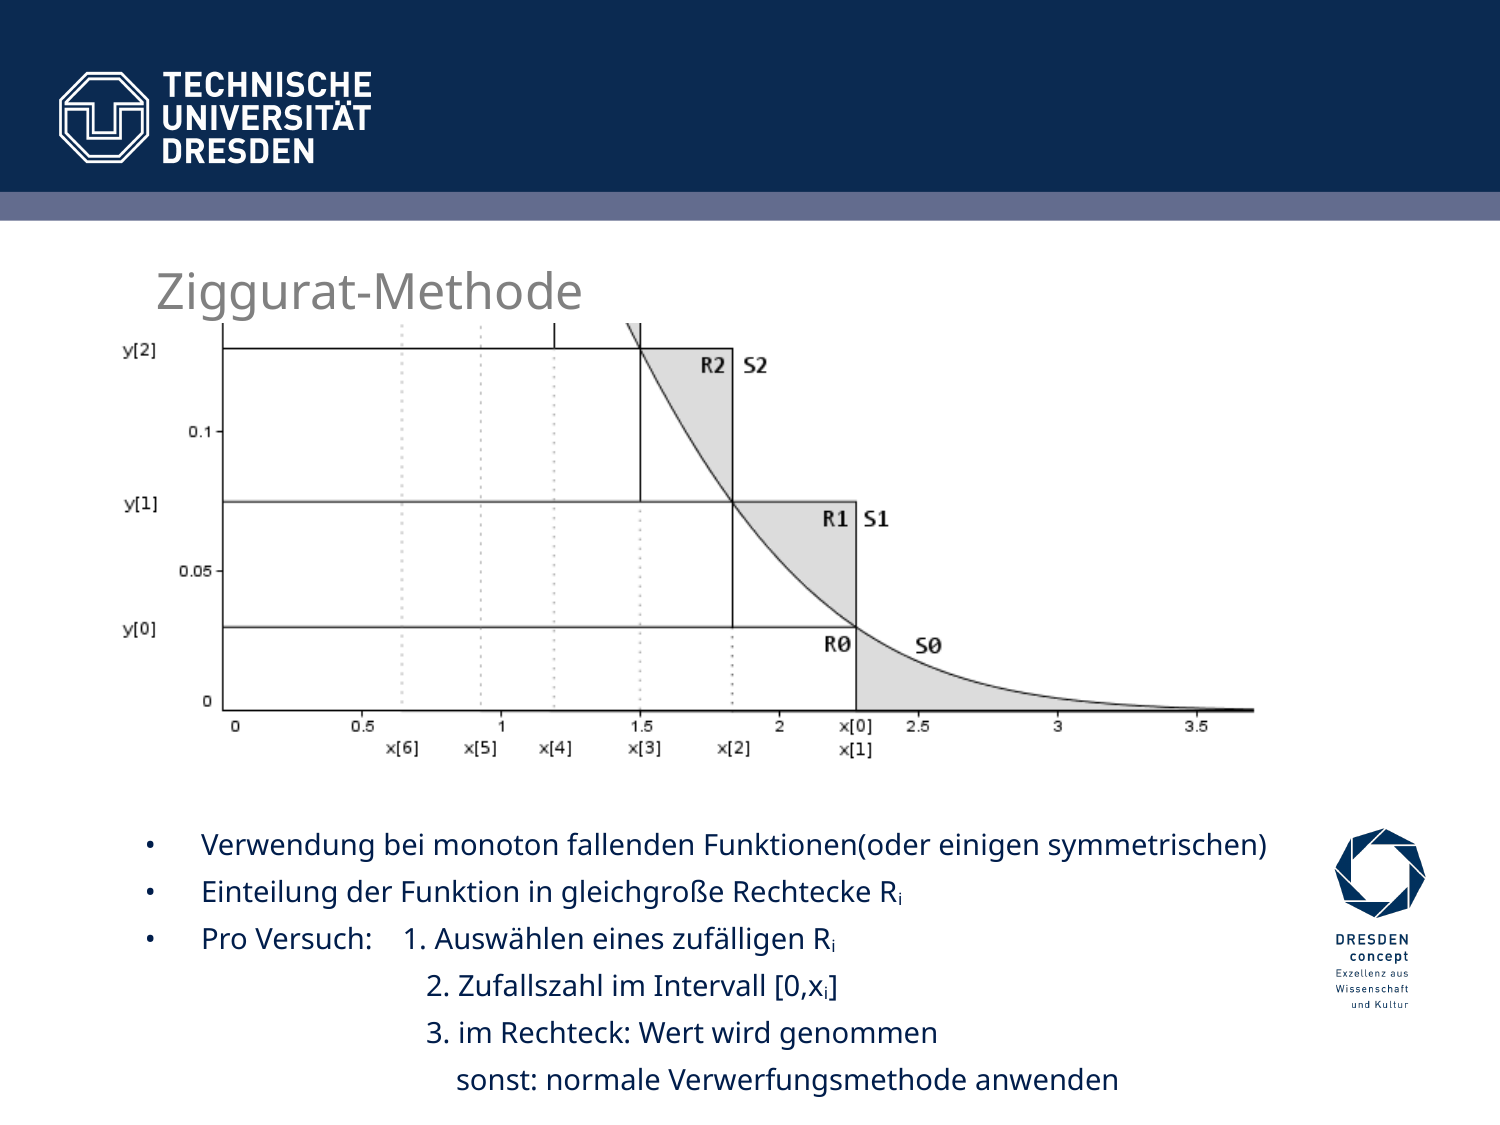

# Ziggurat-Methode
Verwendung bei monoton fallenden Funktionen(oder einigen symmetrischen)
Einteilung der Funktion in gleichgroße Rechtecke Ri
Pro Versuch: 1. Auswählen eines zufälligen Ri
2. Zufallszahl im Intervall [0,xi]
3. im Rechteck: Wert wird genommen
 sonst: normale Verwerfungsmethode anwenden